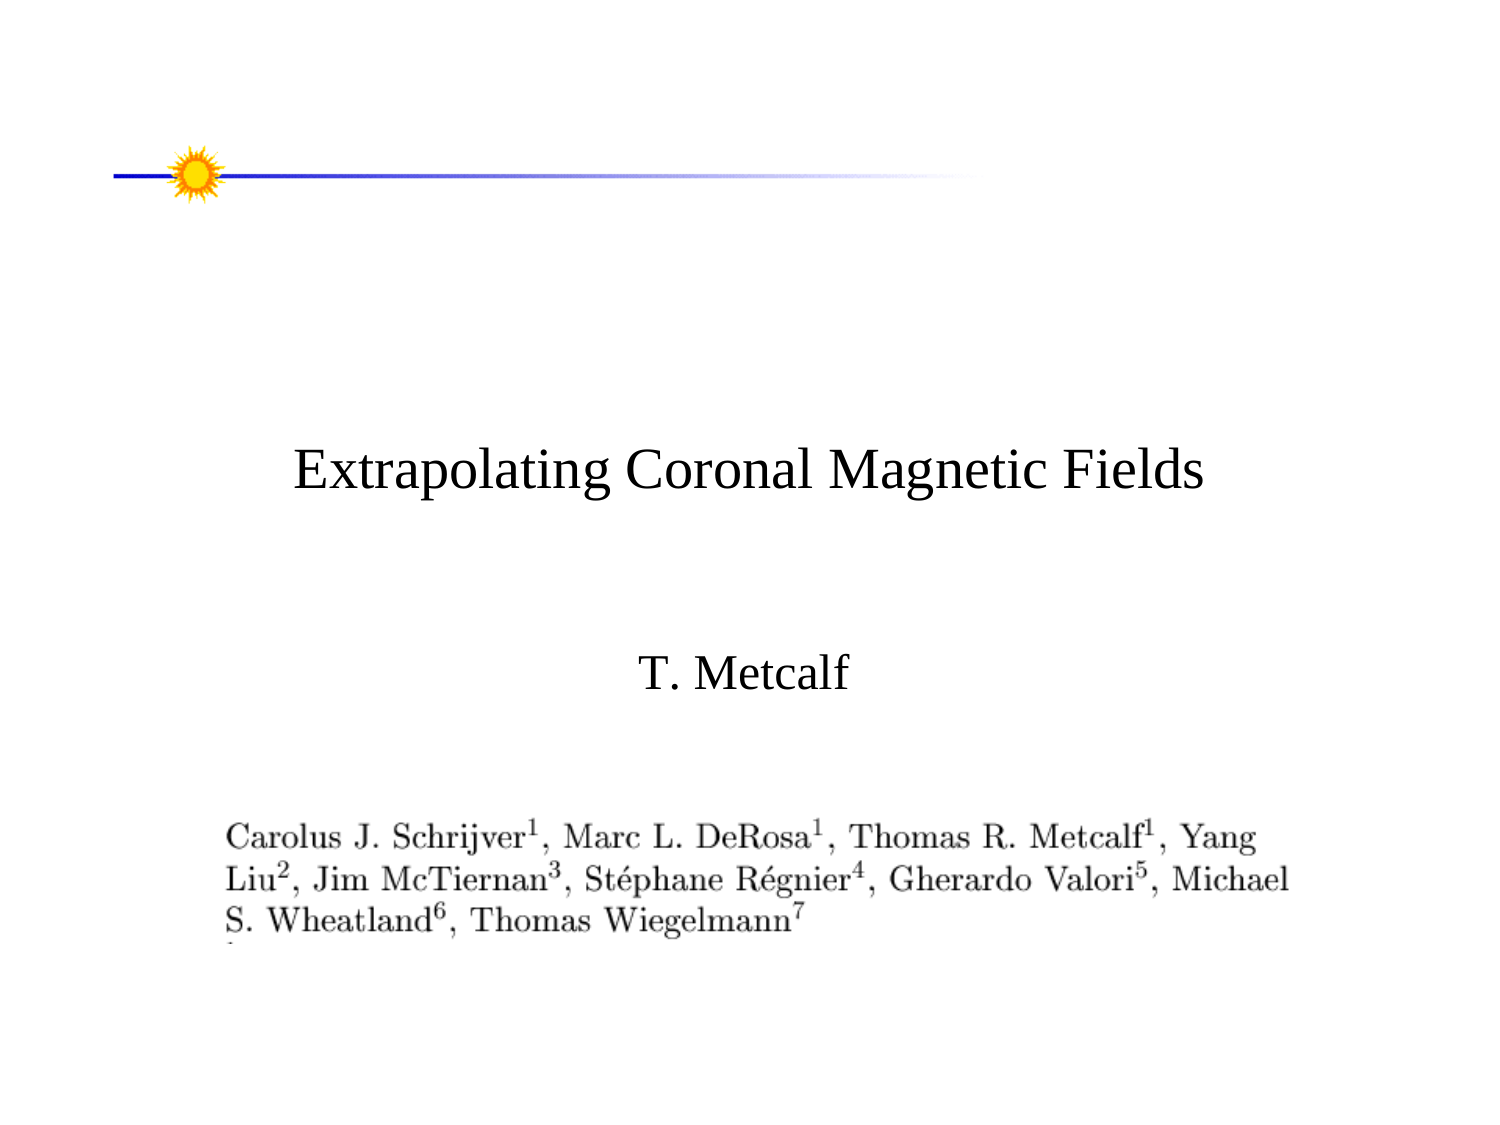

# Extrapolating Coronal Magnetic Fields
T. Metcalf